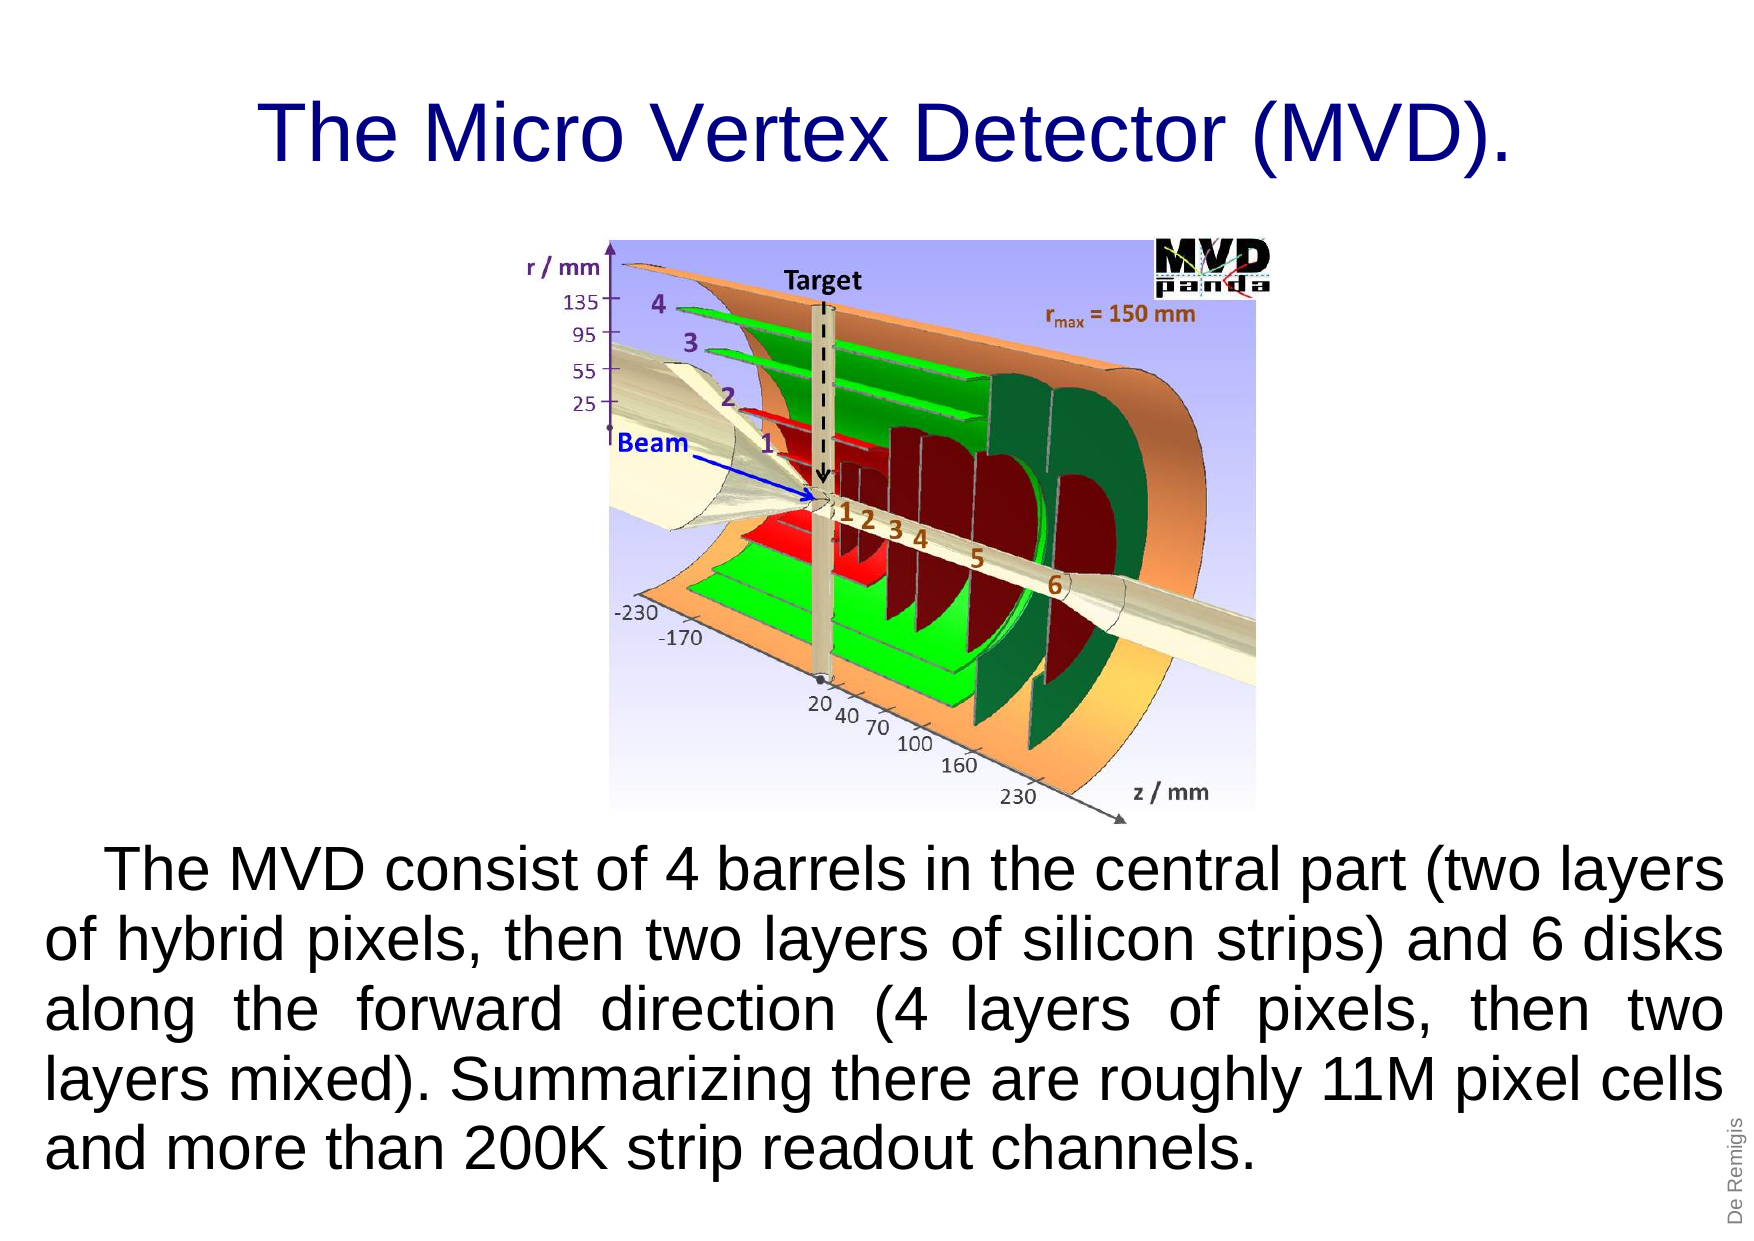

# The Micro Vertex Detector (MVD).
The MVD consist of 4 barrels in the central part (two layers of hybrid pixels, then two layers of silicon strips) and 6 disks along the forward direction (4 layers of pixels, then two layers mixed). Summarizing there are roughly 11M pixel cells and more than 200K strip readout channels.